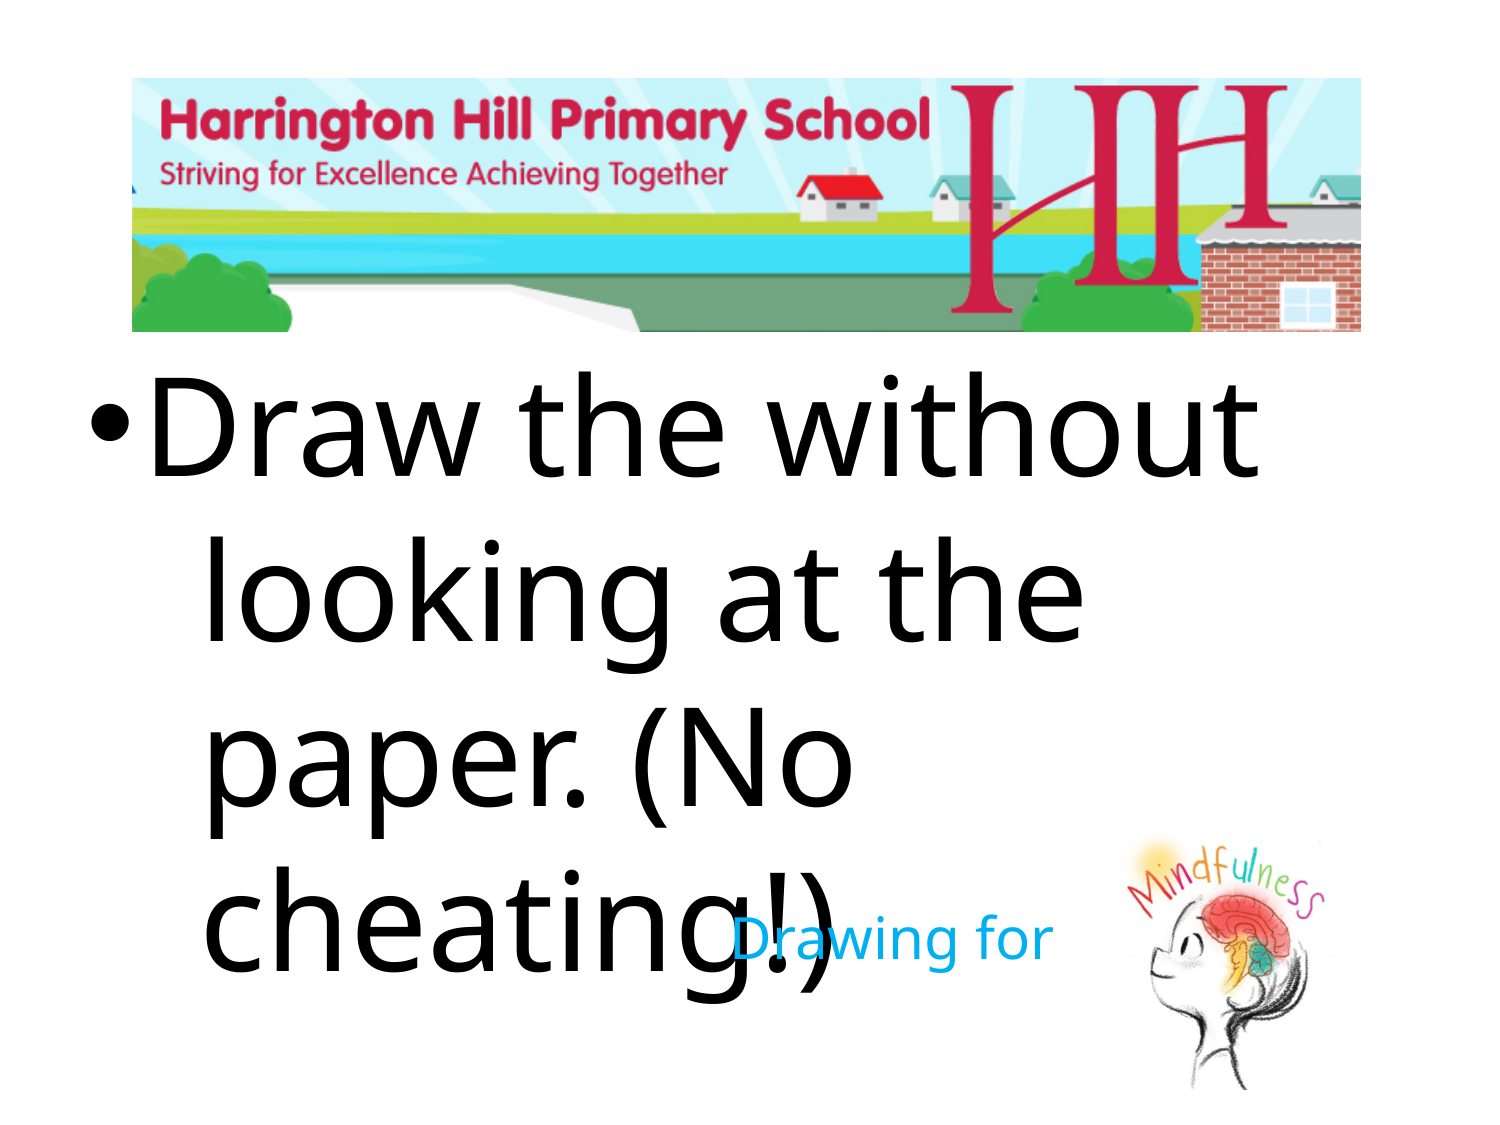

# Draw the without looking at the paper. (No cheating!)
Drawing for